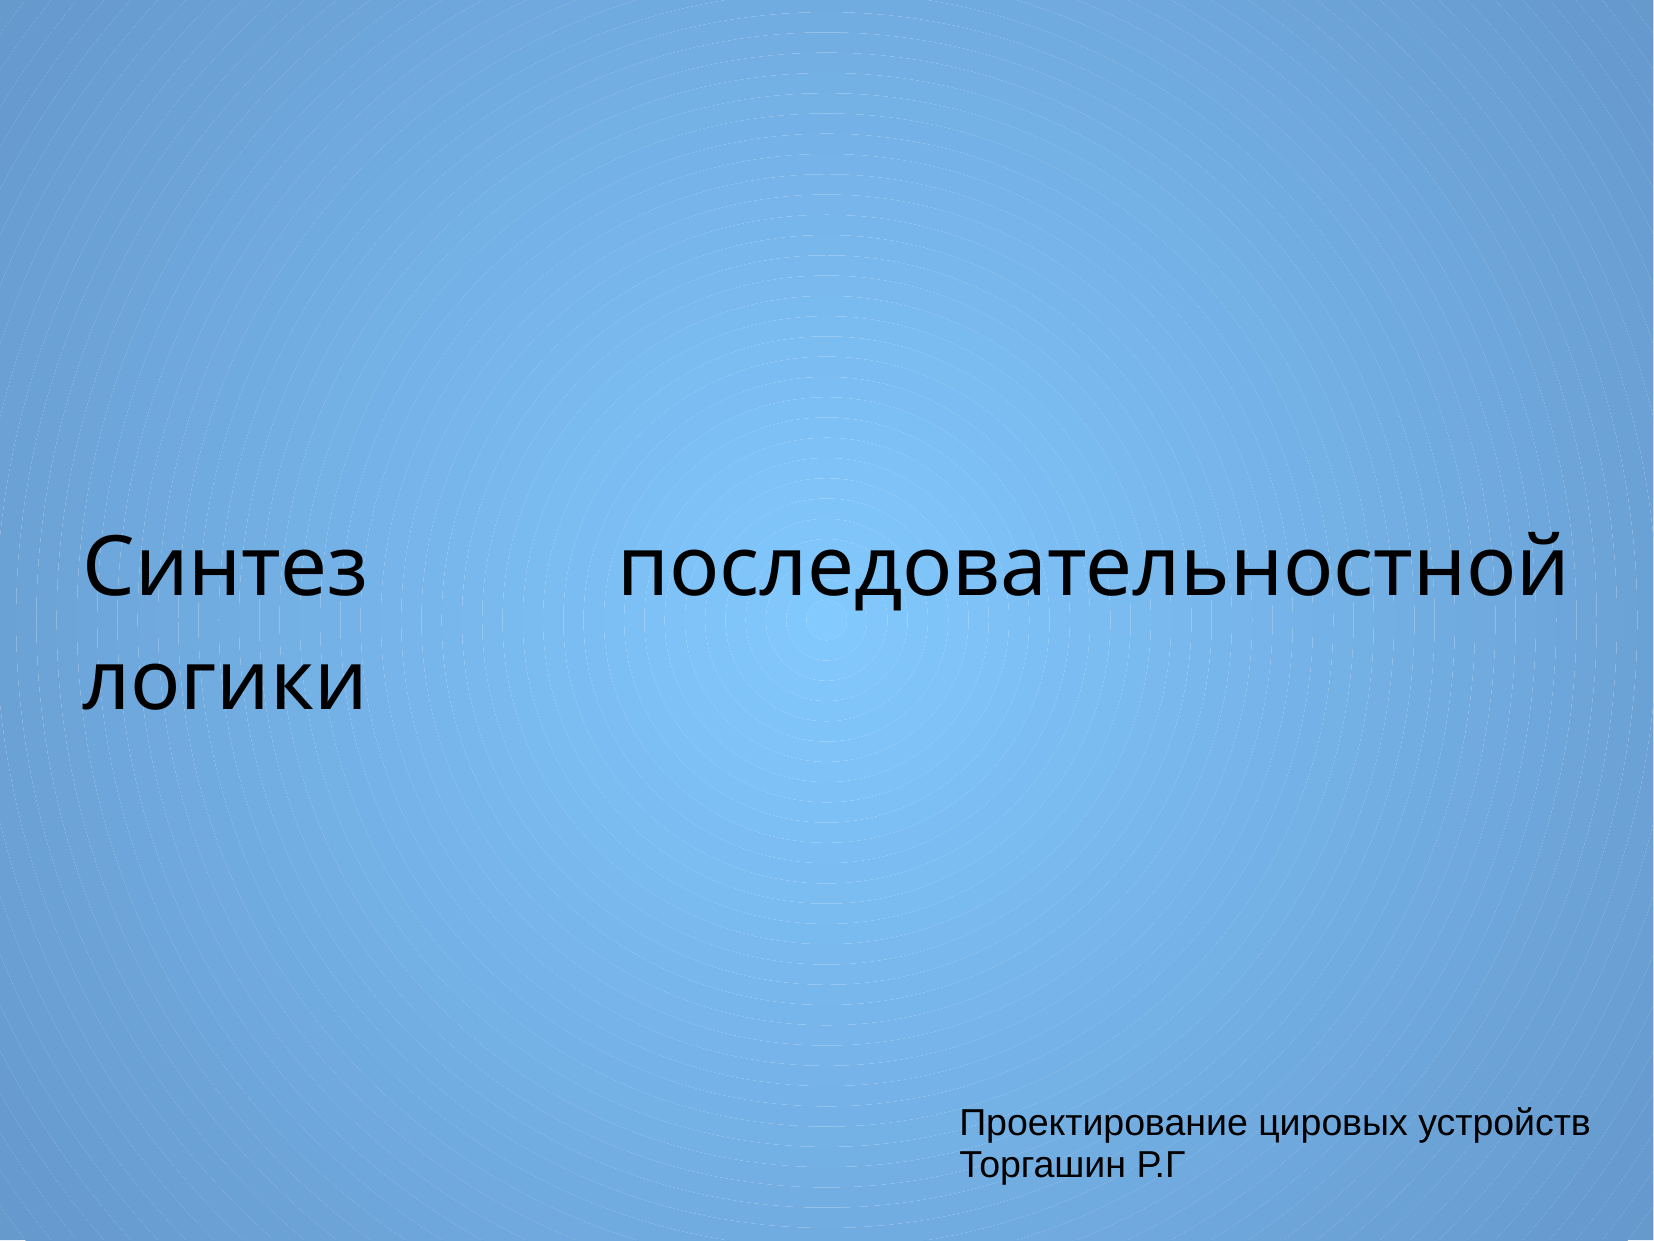

# Синтез последовательностной логики
Проектирование цировых устройств
Торгашин Р.Г